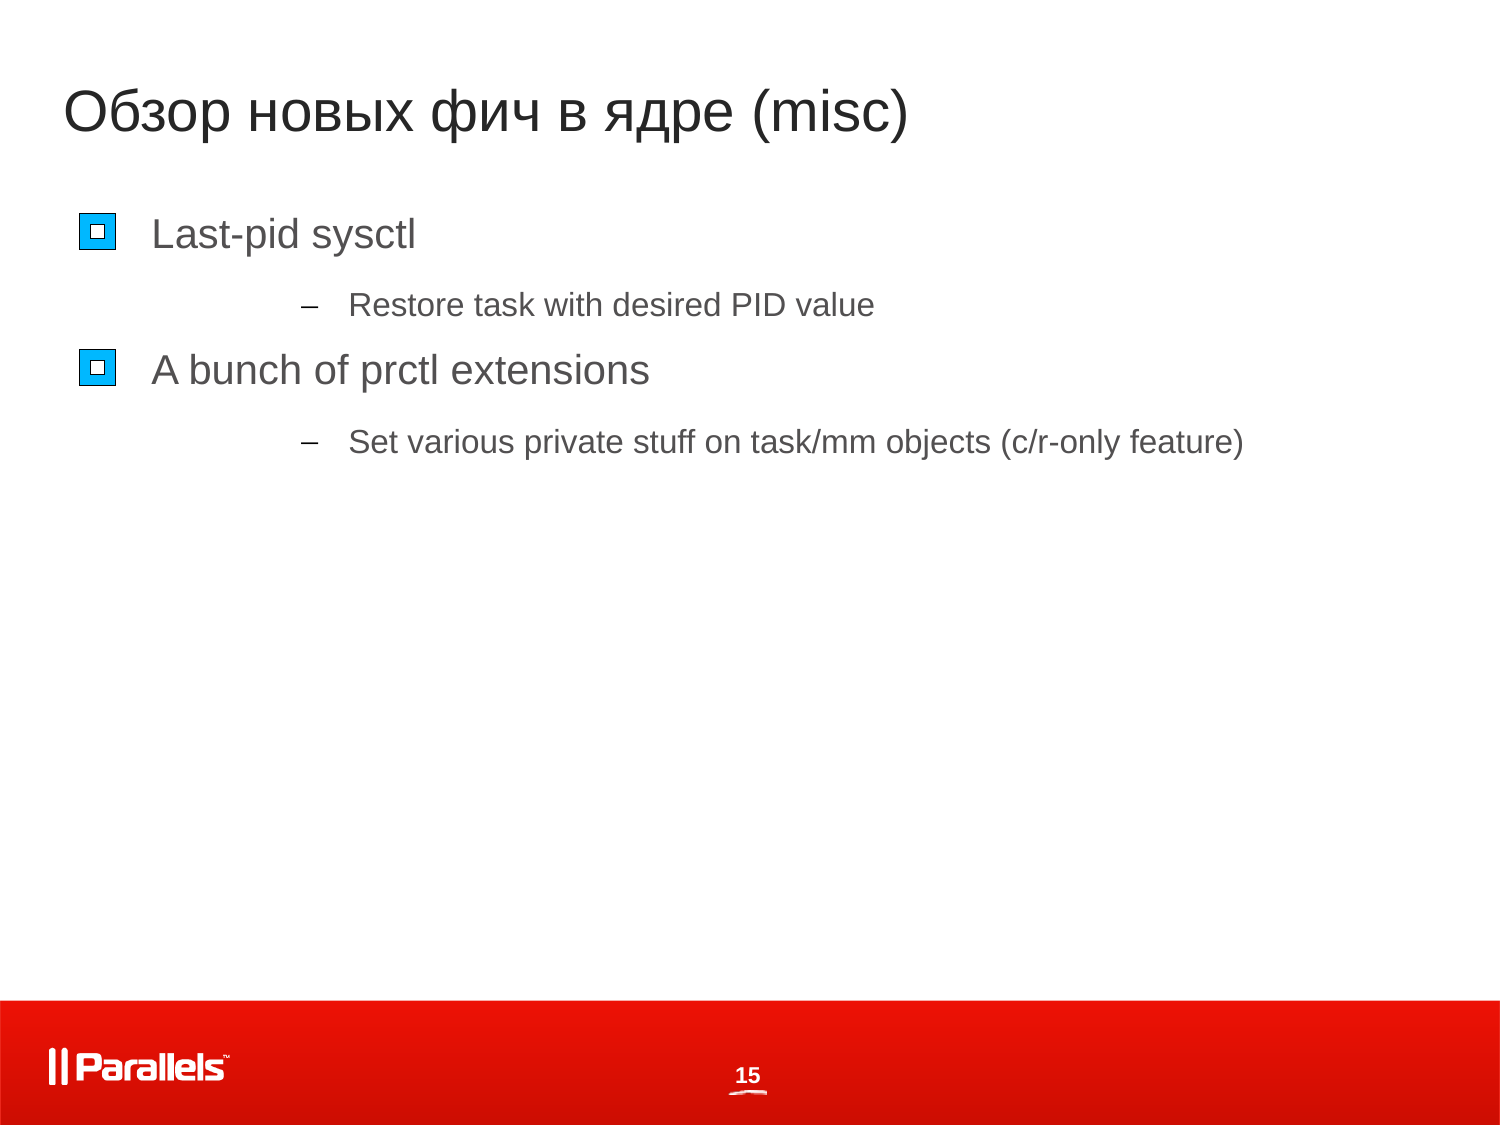

# Обзор новых фич в ядре (misc)
Last-pid sysctl
Restore task with desired PID value
A bunch of prctl extensions
Set various private stuff on task/mm objects (c/r-only feature)